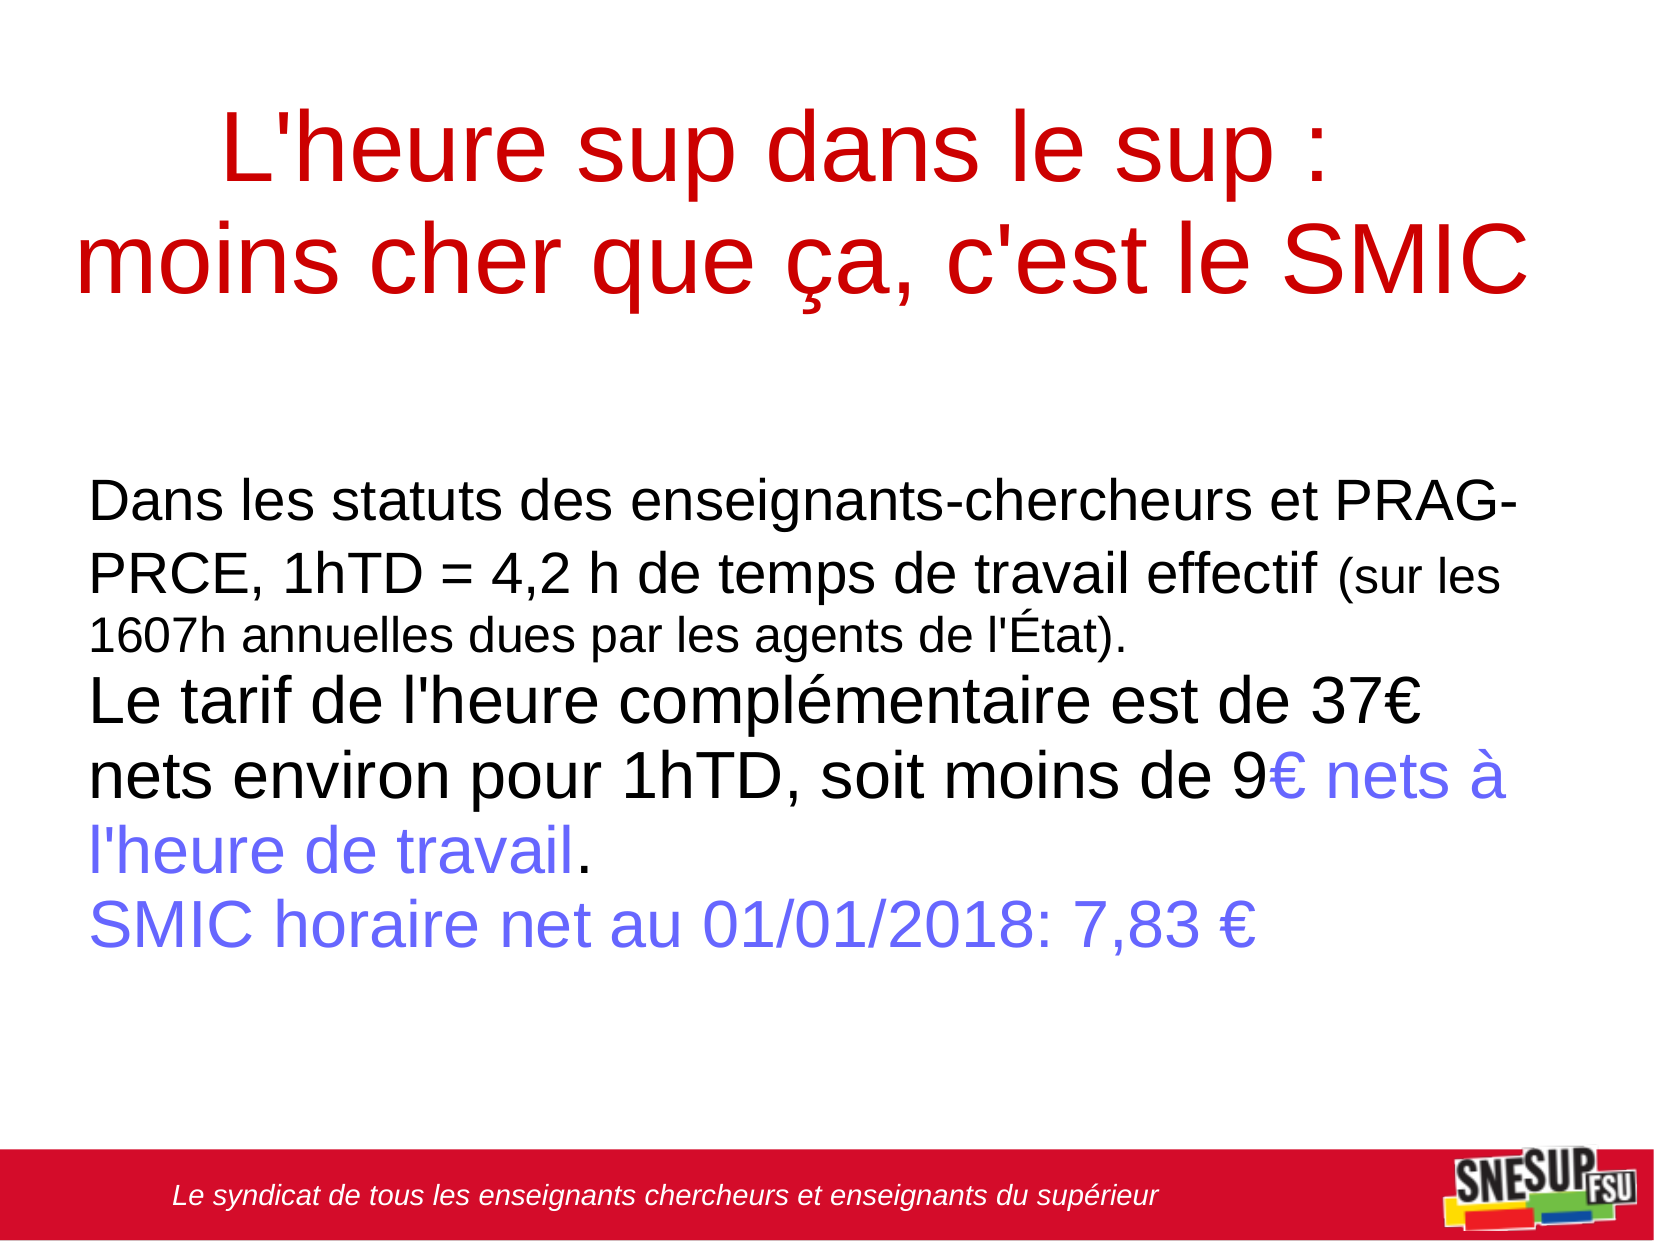

# L'heure sup dans le sup : moins cher que ça, c'est le SMIC
Dans les statuts des enseignants-chercheurs et PRAG-PRCE, 1hTD = 4,2 h de temps de travail effectif (sur les 1607h annuelles dues par les agents de l'État).
Le tarif de l'heure complémentaire est de 37€ nets environ pour 1hTD, soit moins de 9€ nets à l'heure de travail.
SMIC horaire net au 01/01/2018: 7,83 €